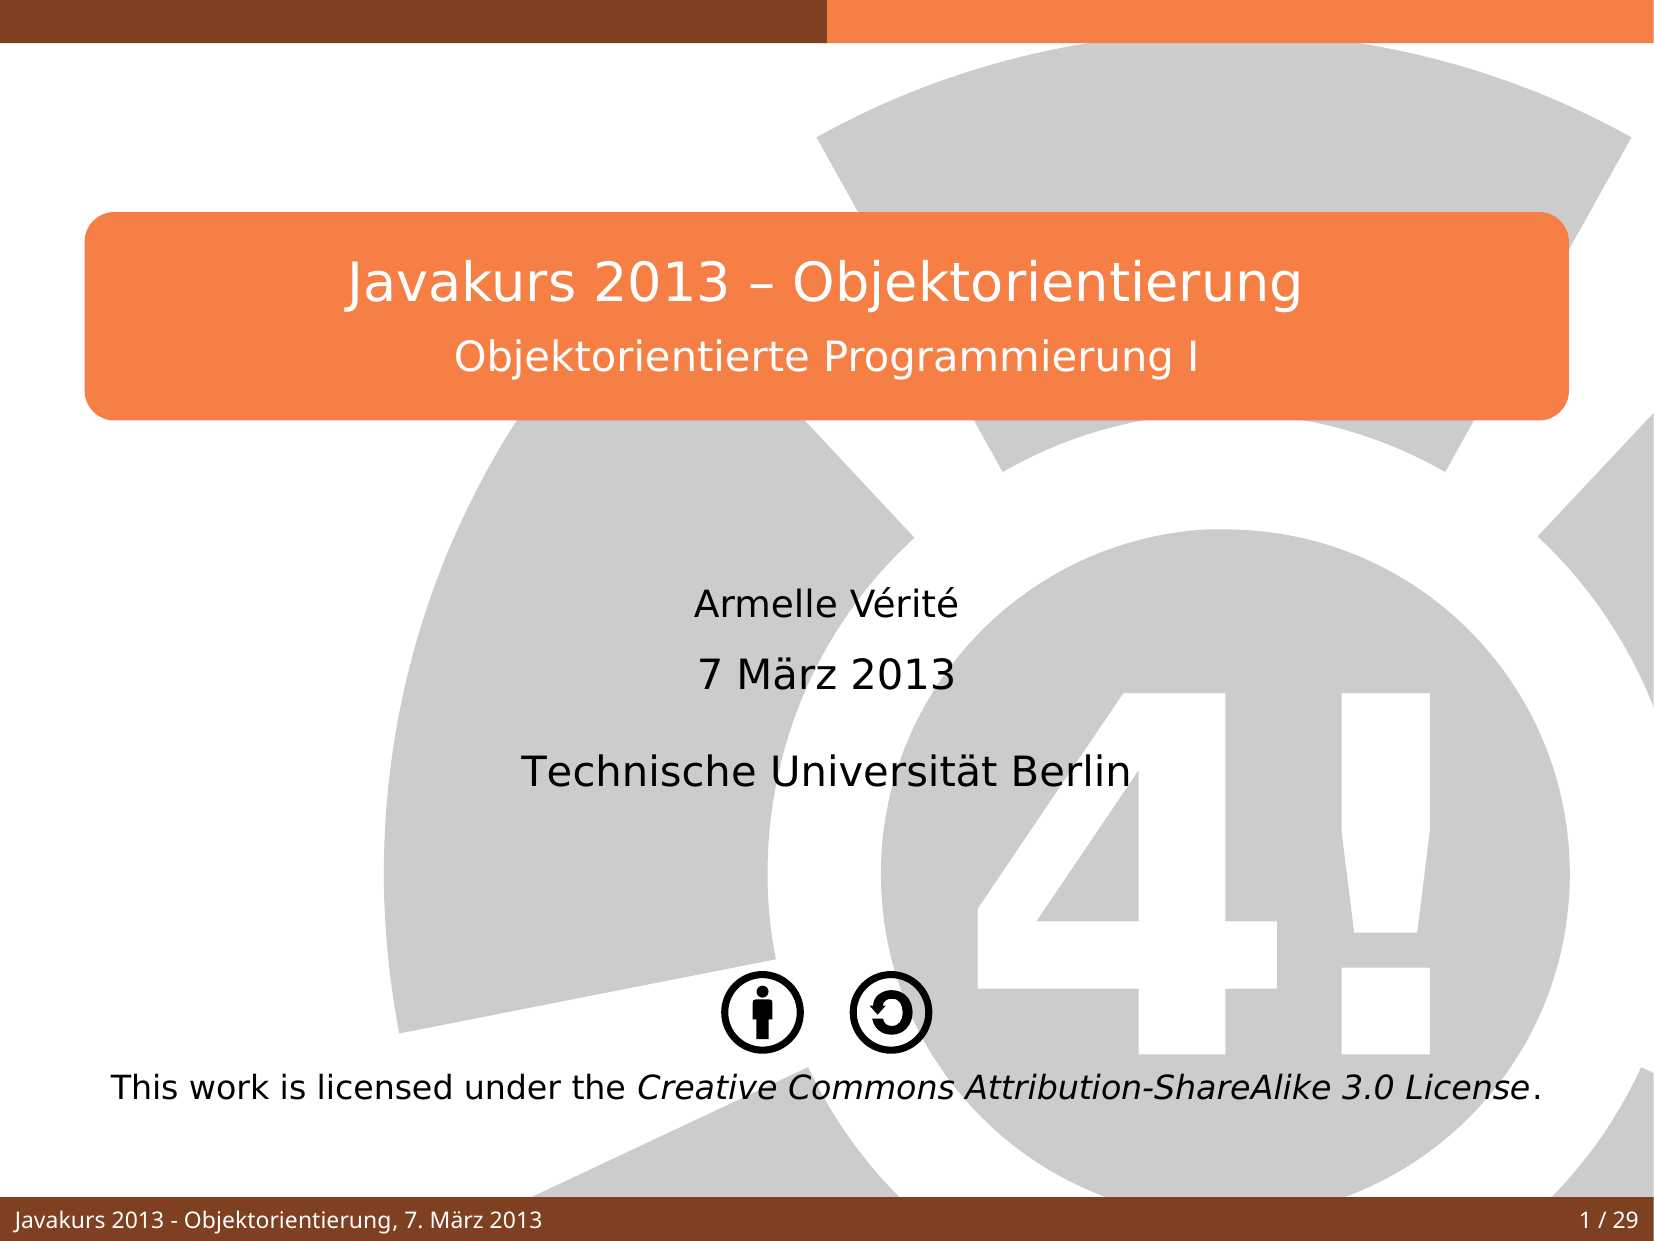

#
Javakurs 2013 – Objektorientierung
Objektorientierte Programmierung I
Armelle Vérité
7 März 2013
Technische Universität Berlin
This work is licensed under the Creative Commons Attribution-ShareAlike 3.0 License.